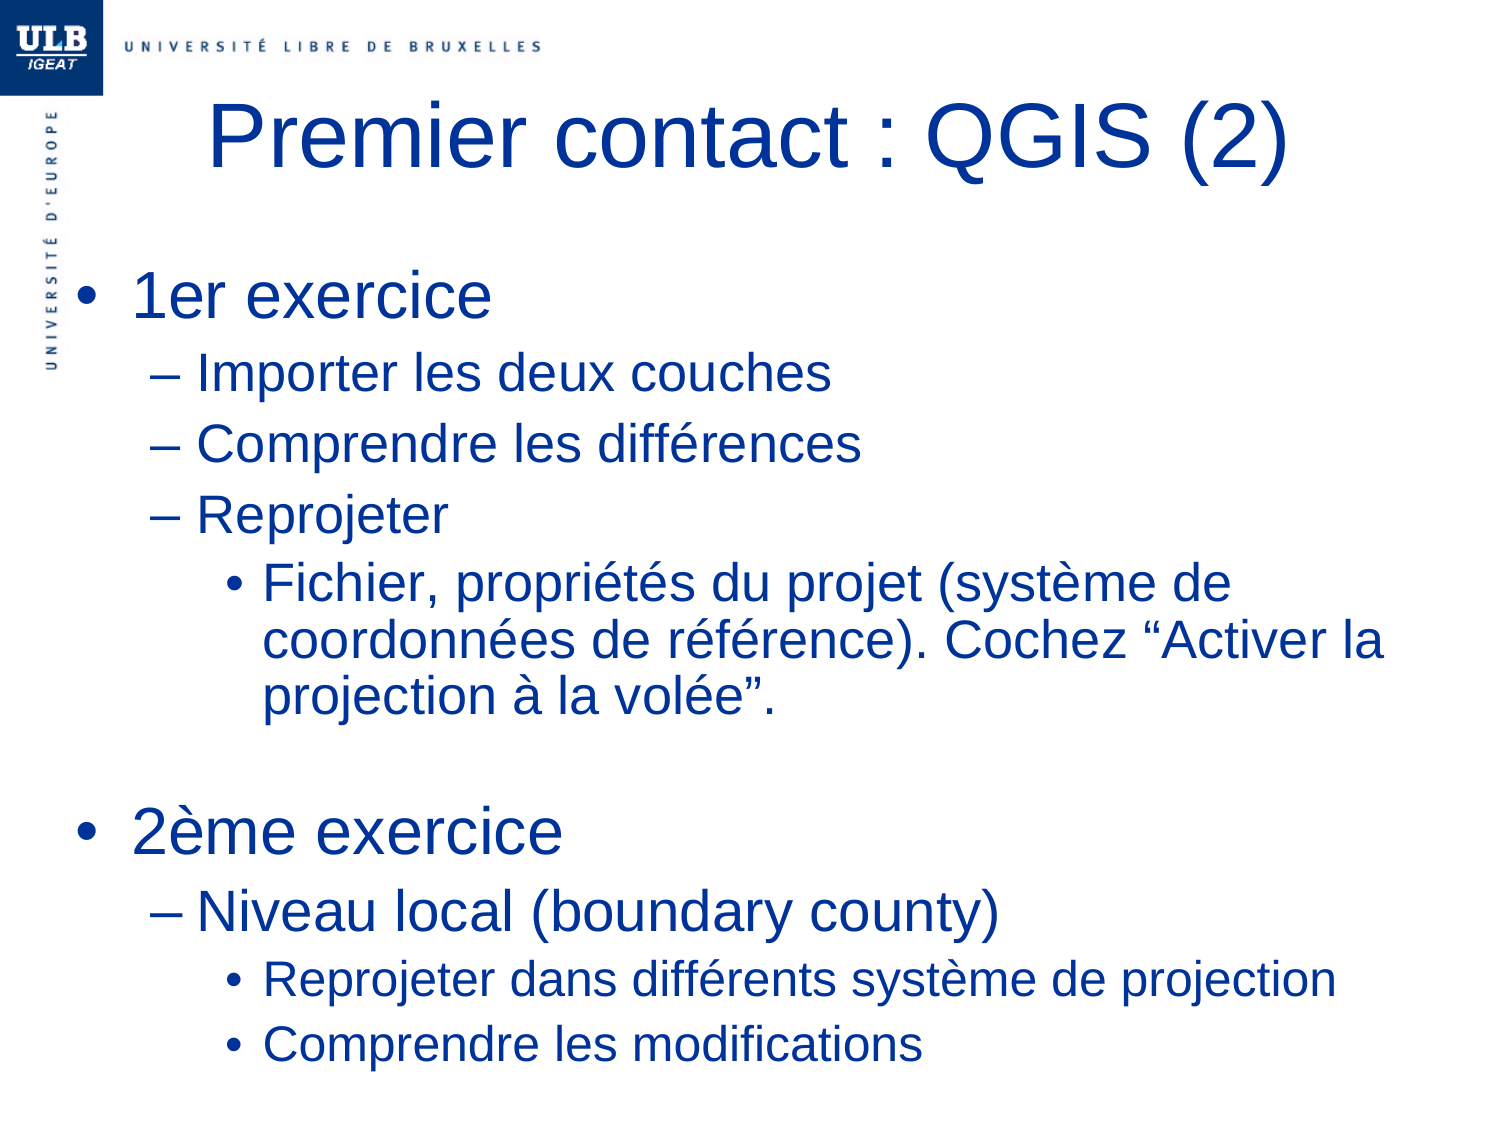

# Premier contact : QGIS (2)
1er exercice
Importer les deux couches
Comprendre les différences
Reprojeter
Fichier, propriétés du projet (système de coordonnées de référence). Cochez “Activer la projection à la volée”.
2ème exercice
Niveau local (boundary county)
Reprojeter dans différents système de projection
Comprendre les modifications